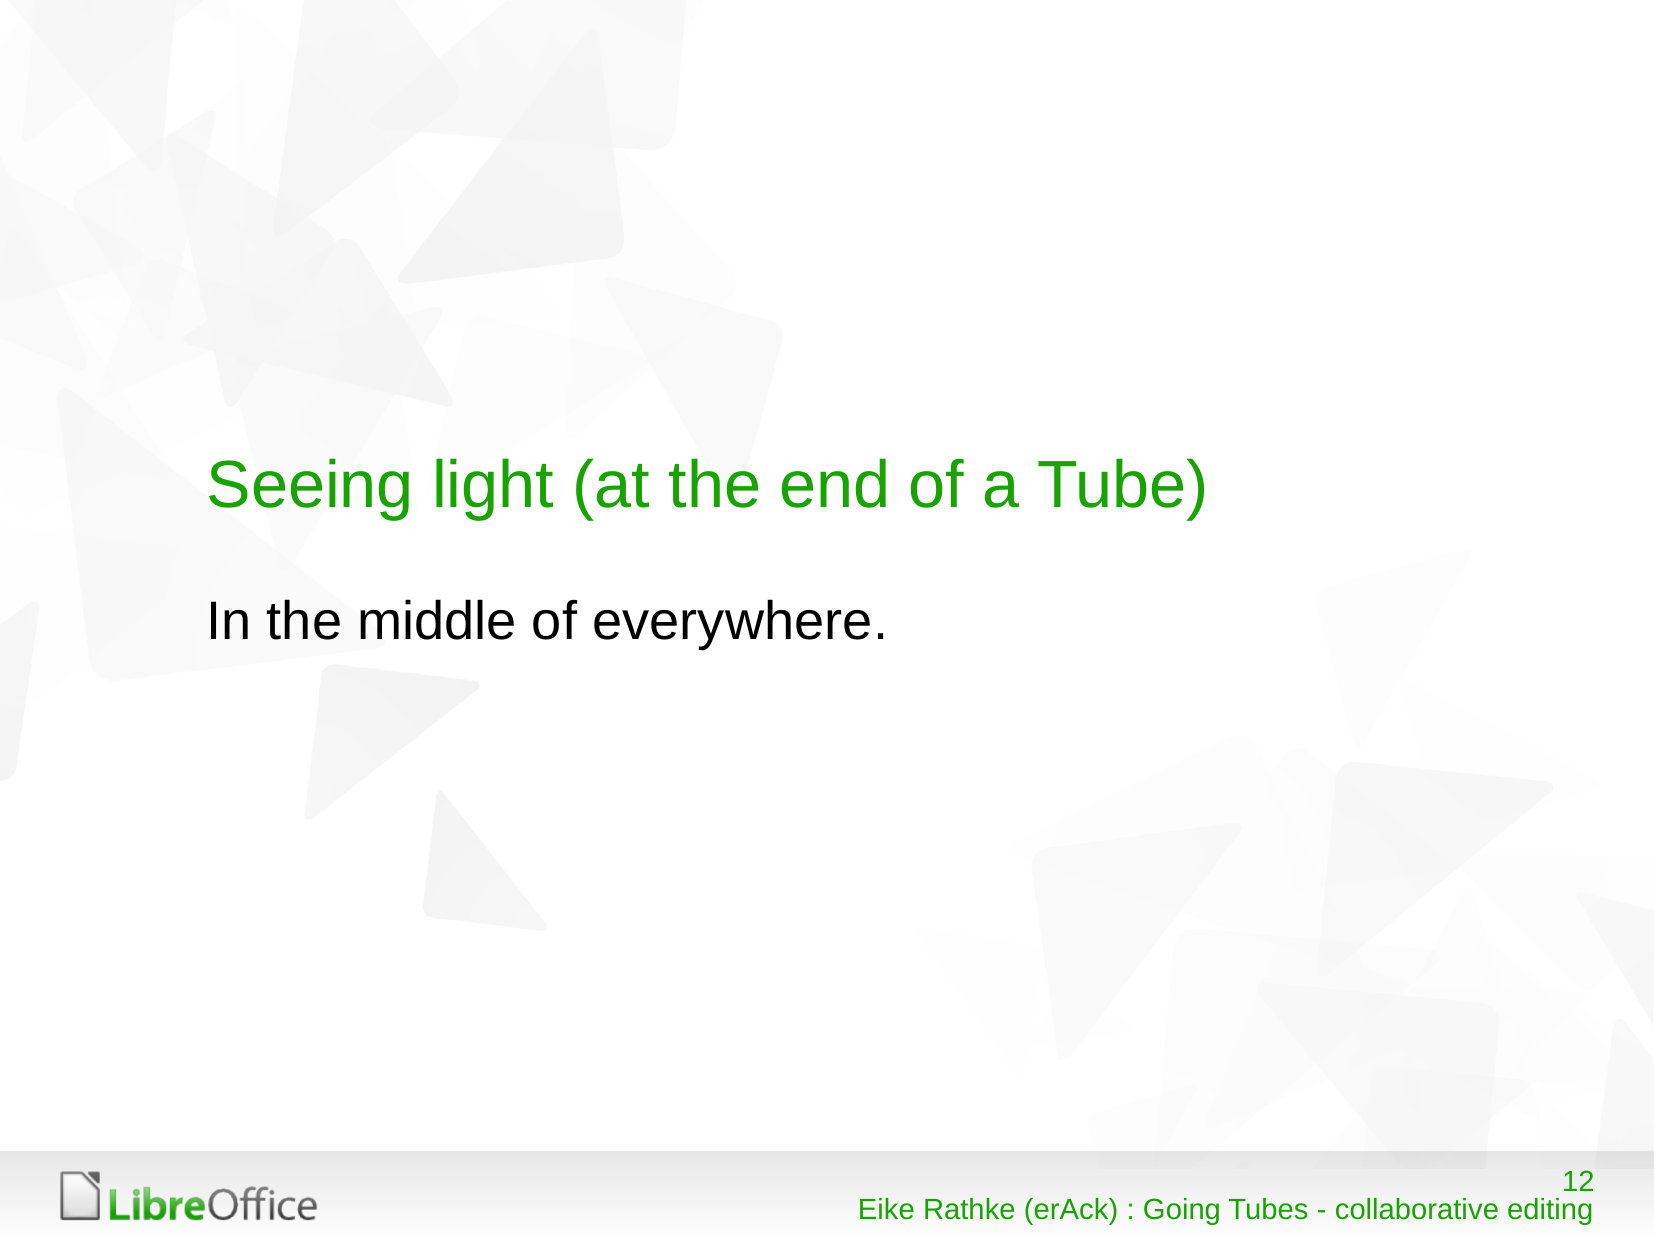

# Seeing light (at the end of a Tube)
In the middle of everywhere.
12
Eike Rathke (erAck) : Going Tubes - collaborative editing